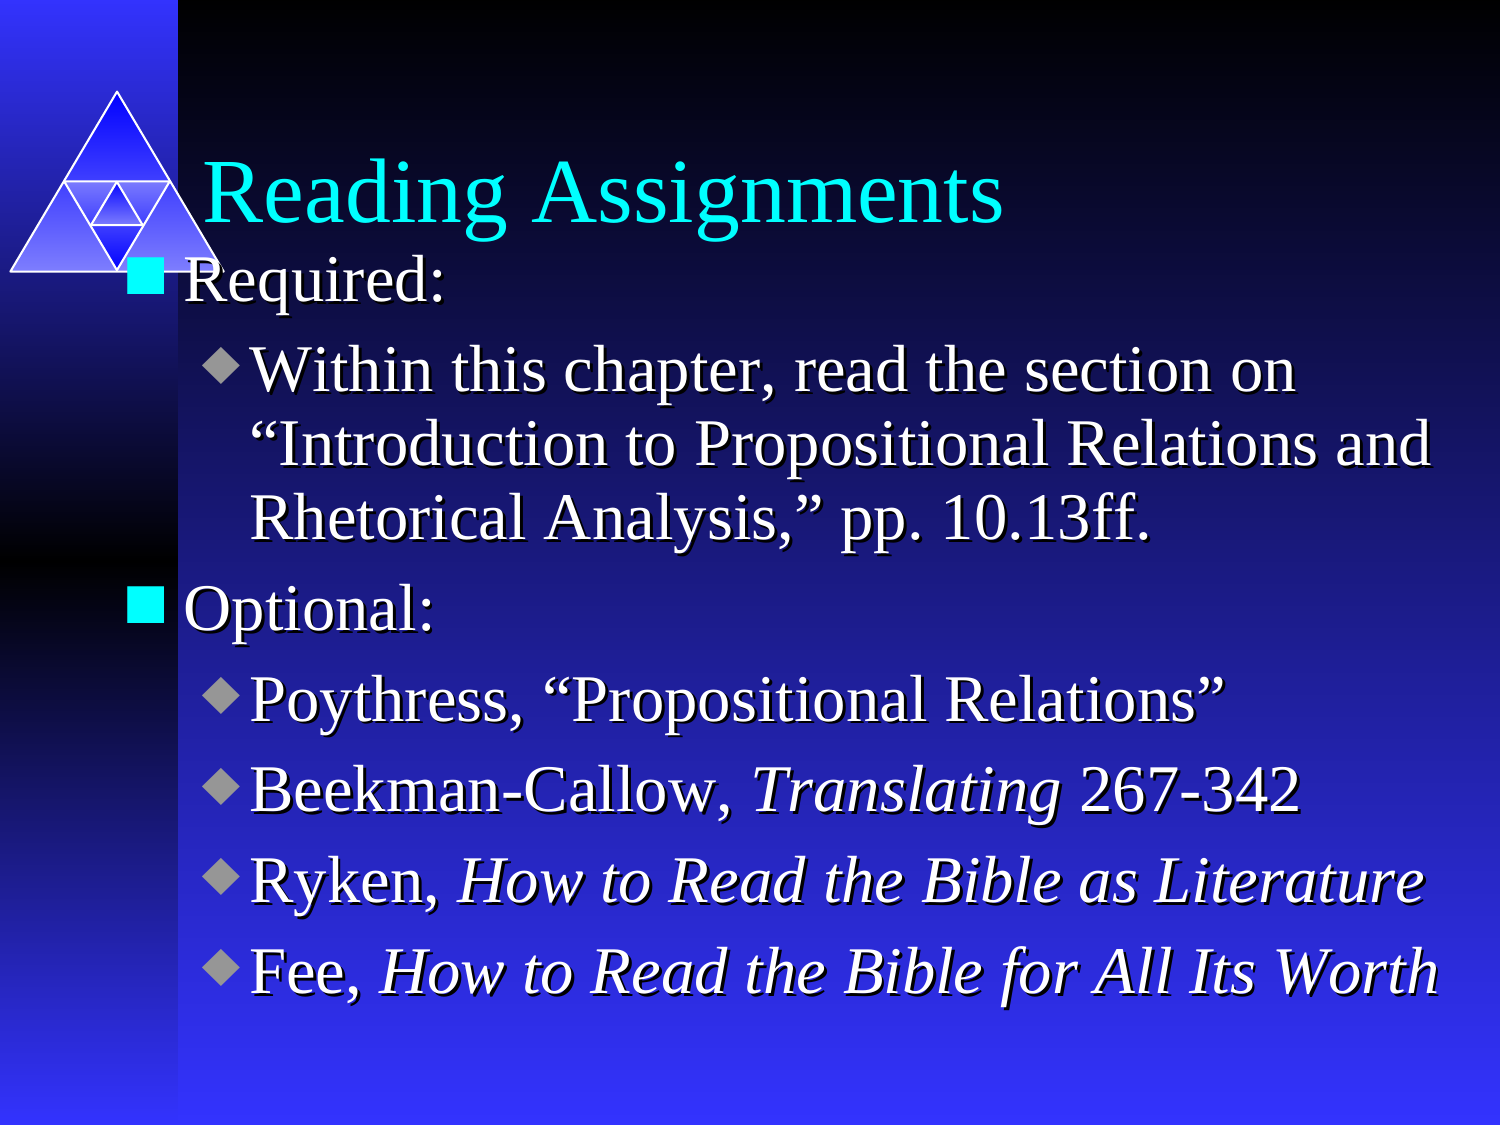

# Reading Assignments
Required:
Within this chapter, read the section on “Introduction to Propositional Relations and Rhetorical Analysis,” pp. 10.13ff.
Optional:
Poythress, “Propositional Relations”
Beekman-Callow, Translating 267-342
Ryken, How to Read the Bible as Literature
Fee, How to Read the Bible for All Its Worth